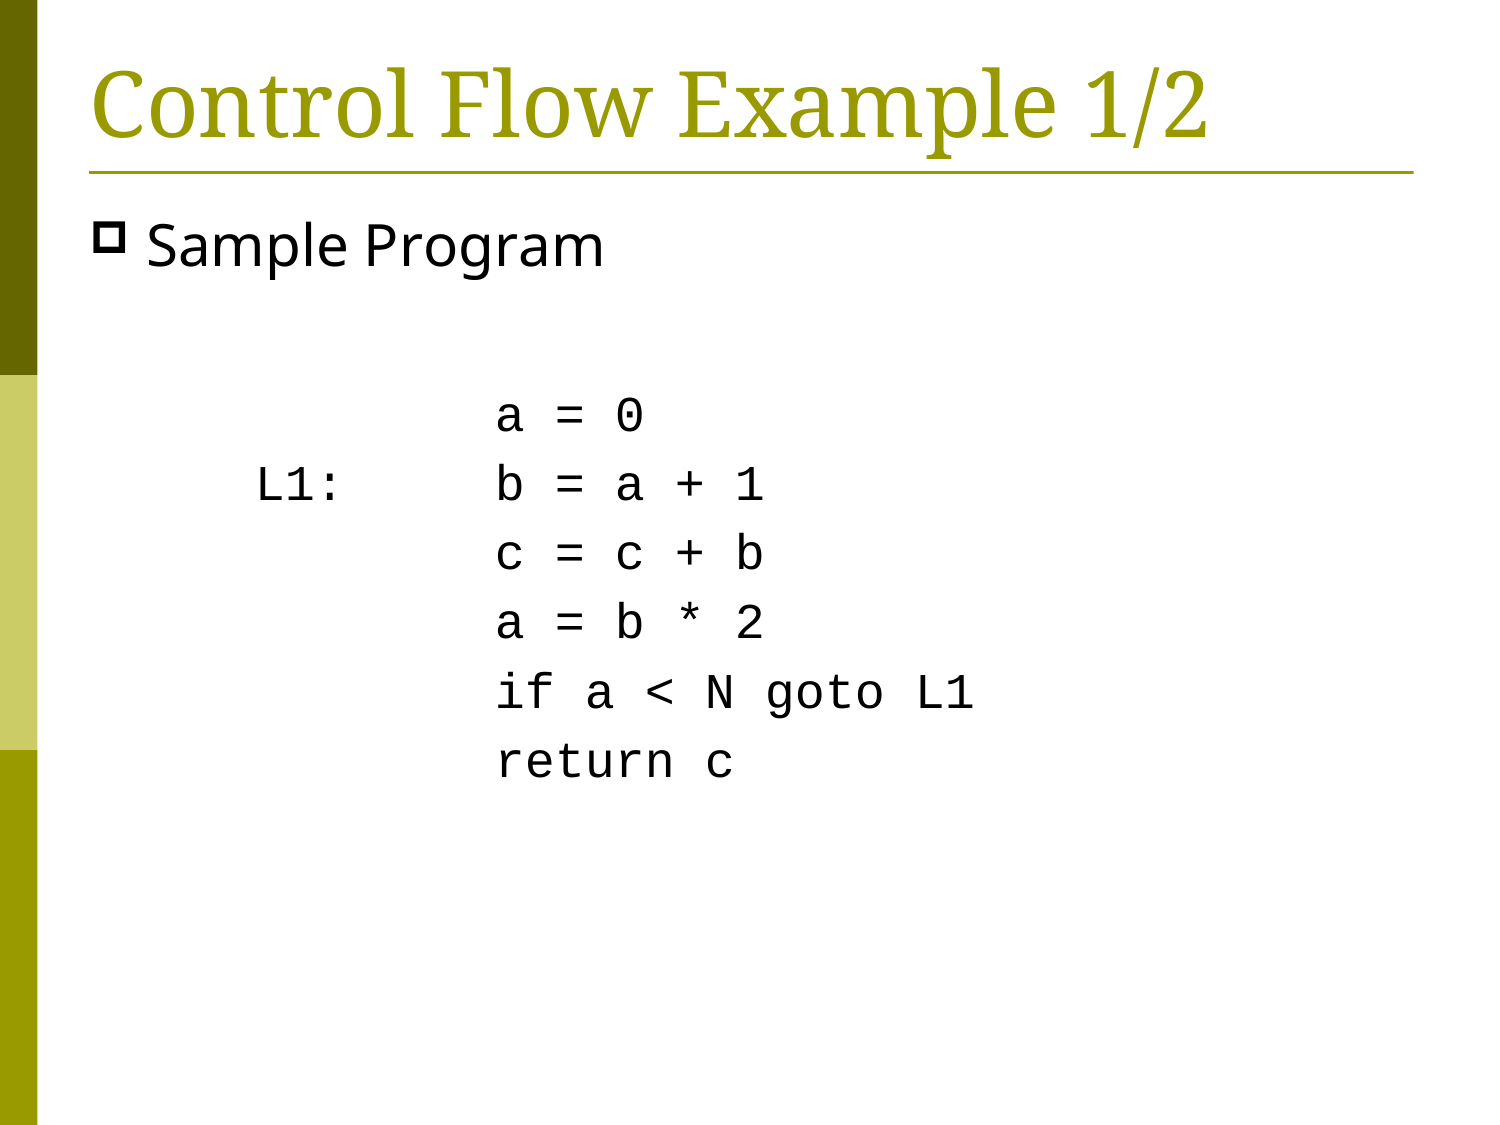

# Control Flow Example 1/2
Sample Program
 a = 0
 L1: b = a + 1
 c = c + b
 a = b * 2
 if a < N goto L1
 return c